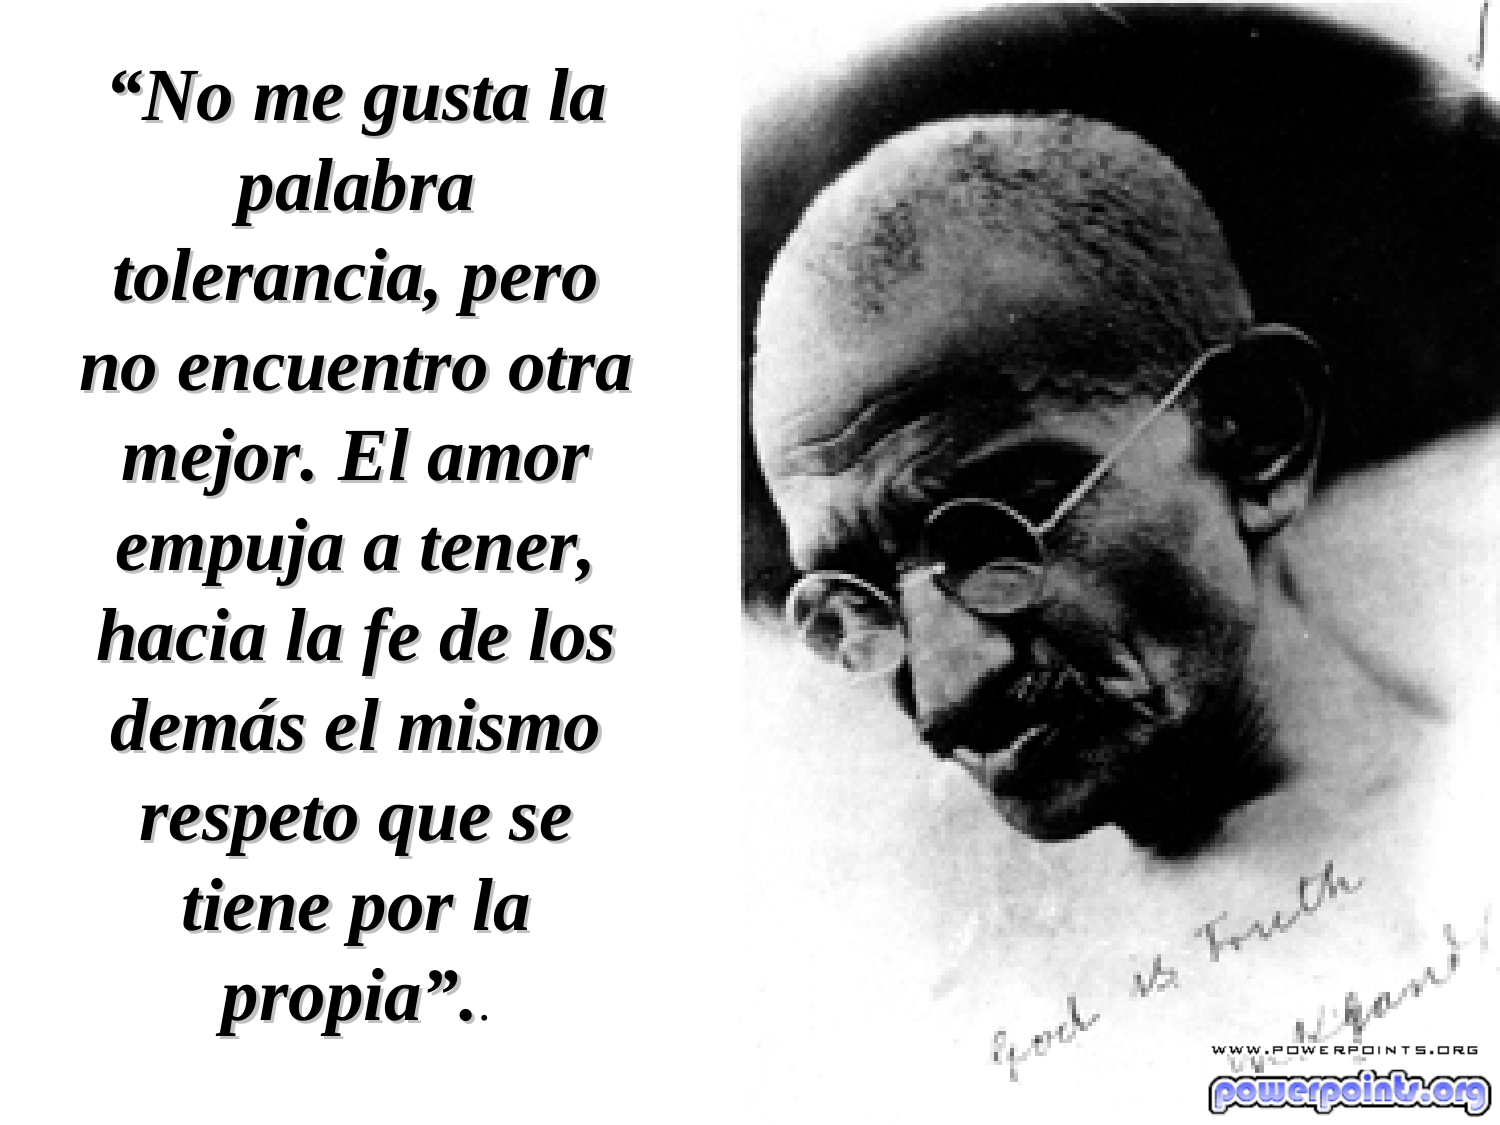

“No me gusta la palabra tolerancia, pero no encuentro otra mejor. El amor empuja a tener, hacia la fe de los demás el mismo respeto que se tiene por la propia”..